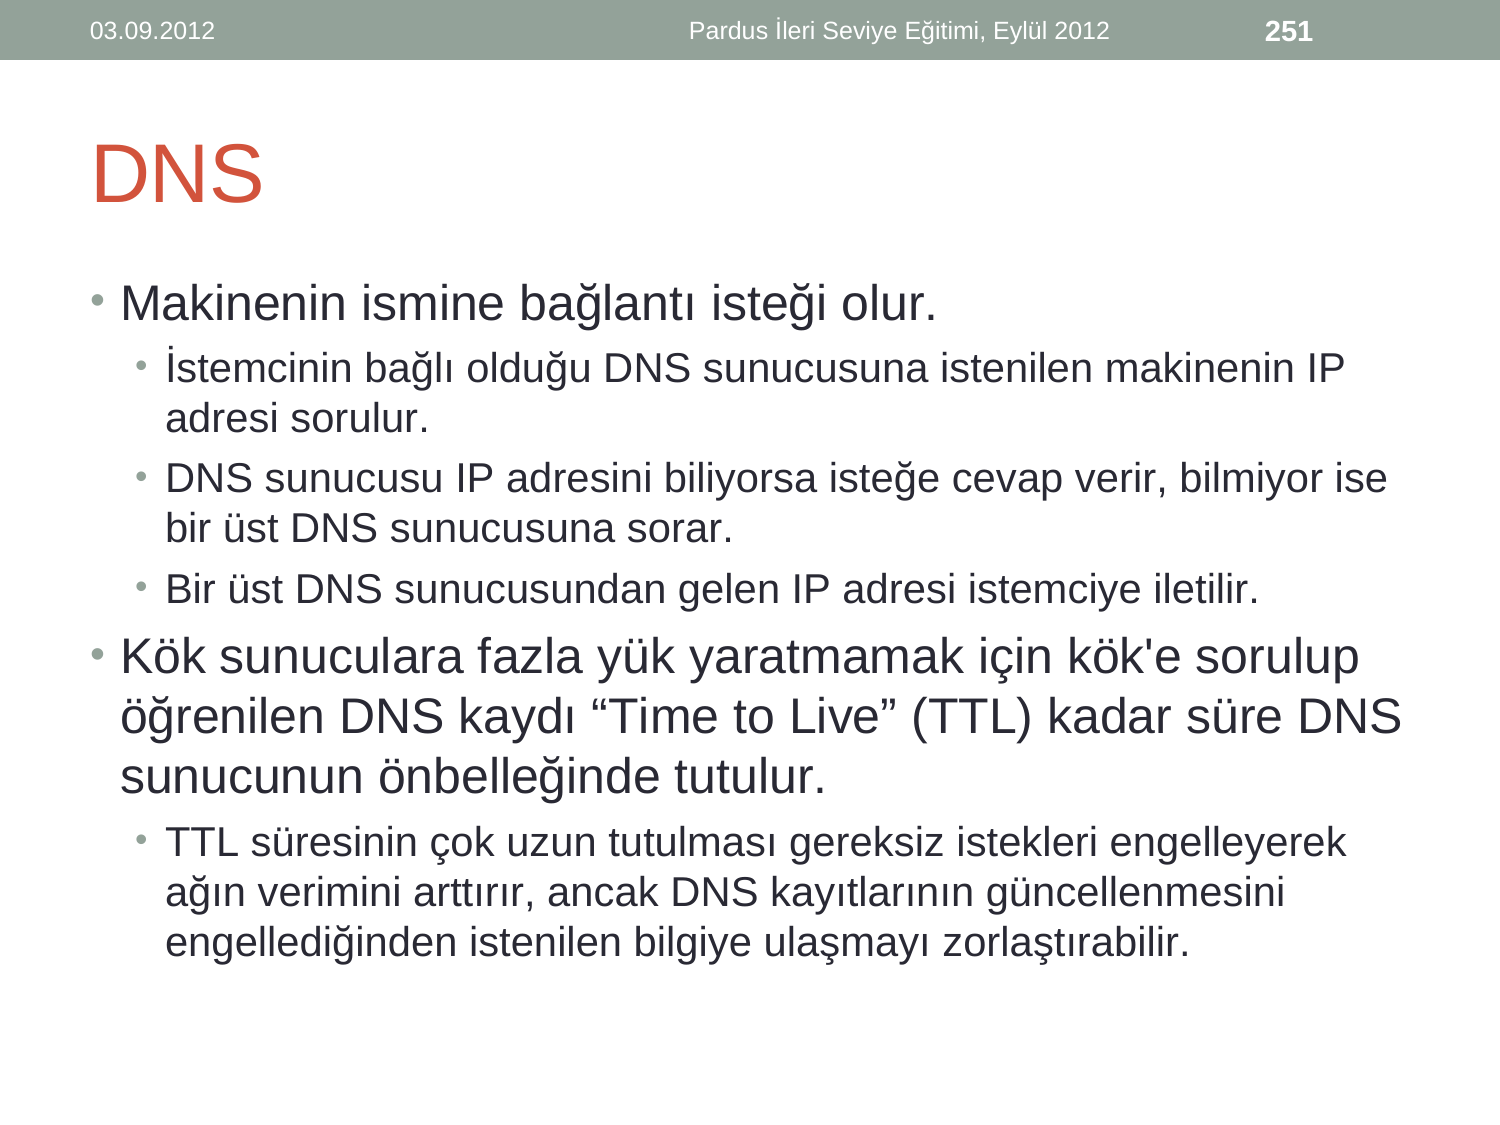

03.09.2012
Pardus İleri Seviye Eğitimi, Eylül 2012
# DNS
Makinenin ismine bağlantı isteği olur.
İstemcinin bağlı olduğu DNS sunucusuna istenilen makinenin IP adresi sorulur.
DNS sunucusu IP adresini biliyorsa isteğe cevap verir, bilmiyor ise bir üst DNS sunucusuna sorar.
Bir üst DNS sunucusundan gelen IP adresi istemciye iletilir.
Kök sunuculara fazla yük yaratmamak için kök'e sorulup öğrenilen DNS kaydı “Time to Live” (TTL) kadar süre DNS sunucunun önbelleğinde tutulur.
TTL süresinin çok uzun tutulması gereksiz istekleri engelleyerek ağın verimini arttırır, ancak DNS kayıtlarının güncellenmesini engellediğinden istenilen bilgiye ulaşmayı zorlaştırabilir.